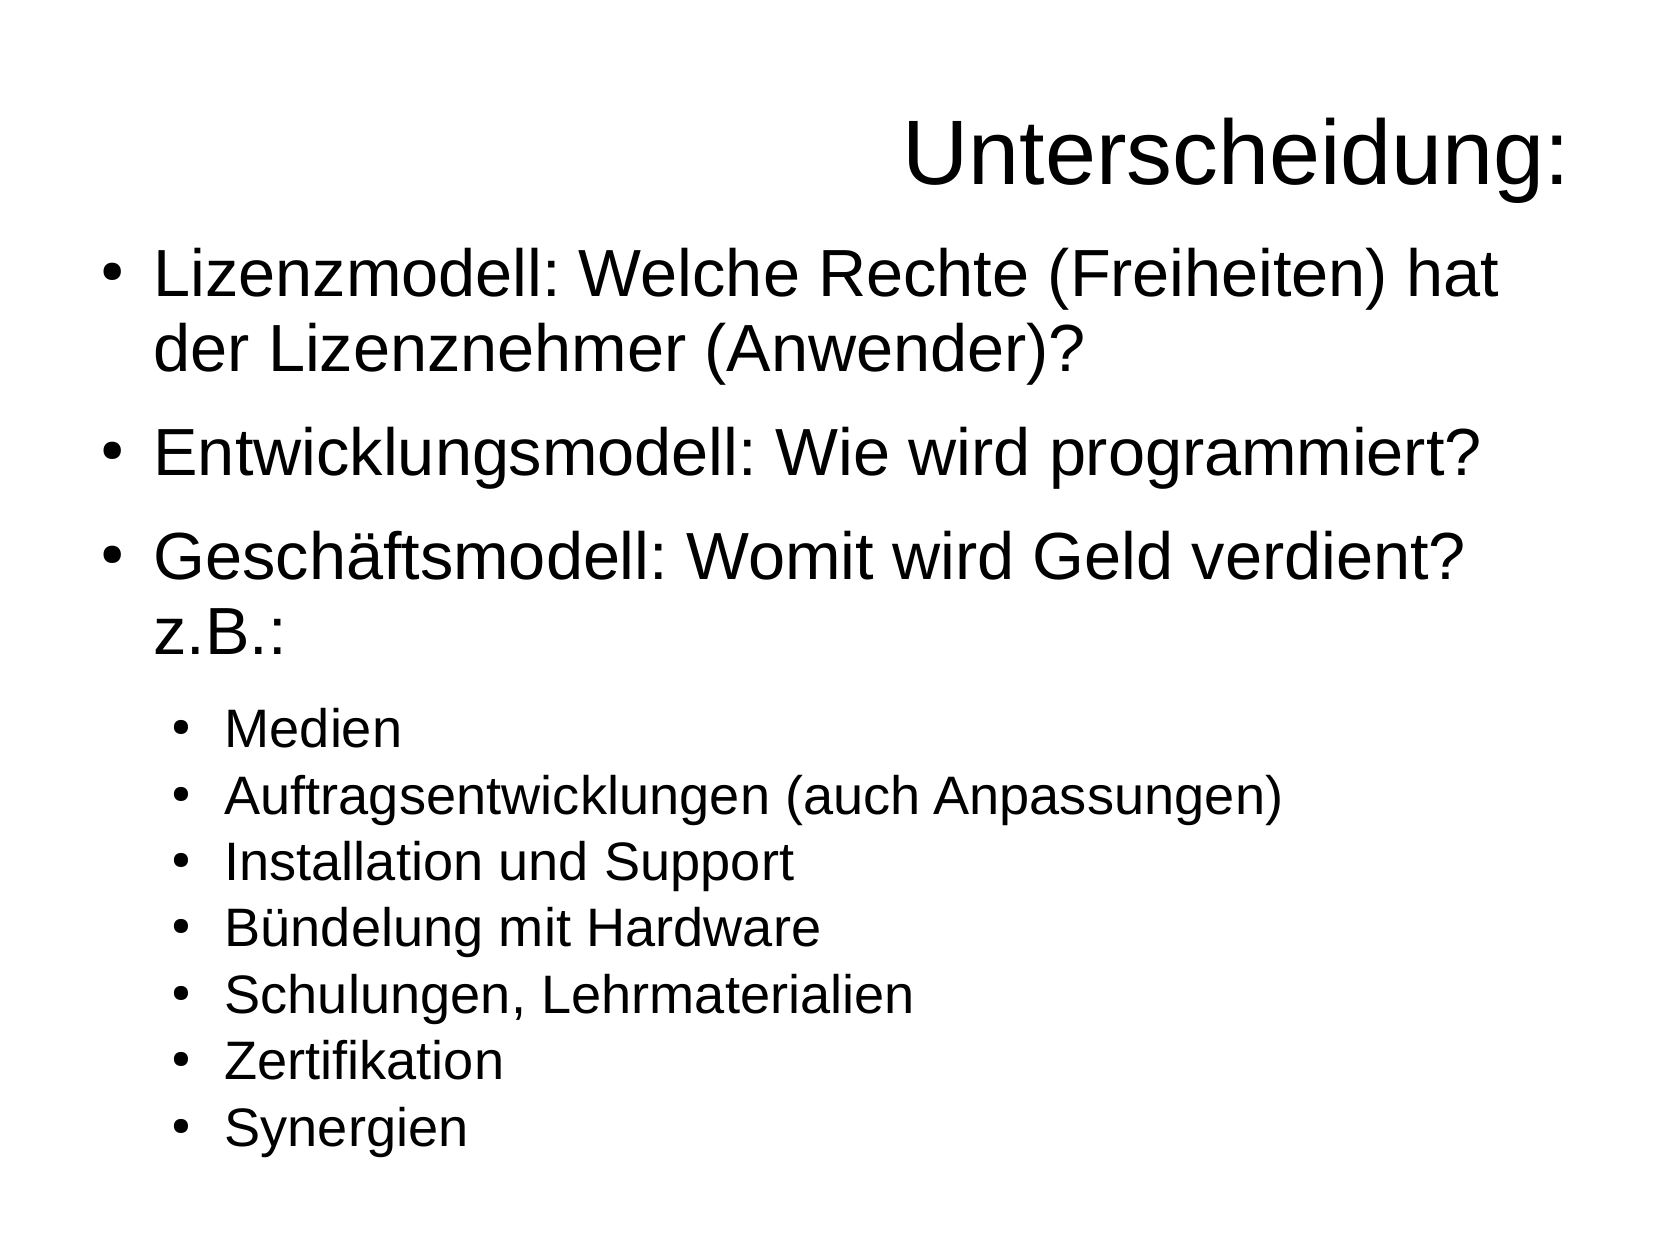

# Unterscheidung:
Lizenzmodell: Welche Rechte (Freiheiten) hat der Lizenznehmer (Anwender)?
Entwicklungsmodell: Wie wird programmiert?
Geschäftsmodell: Womit wird Geld verdient? z.B.:
Medien
Auftragsentwicklungen (auch Anpassungen)
Installation und Support
Bündelung mit Hardware
Schulungen, Lehrmaterialien
Zertifikation
Synergien